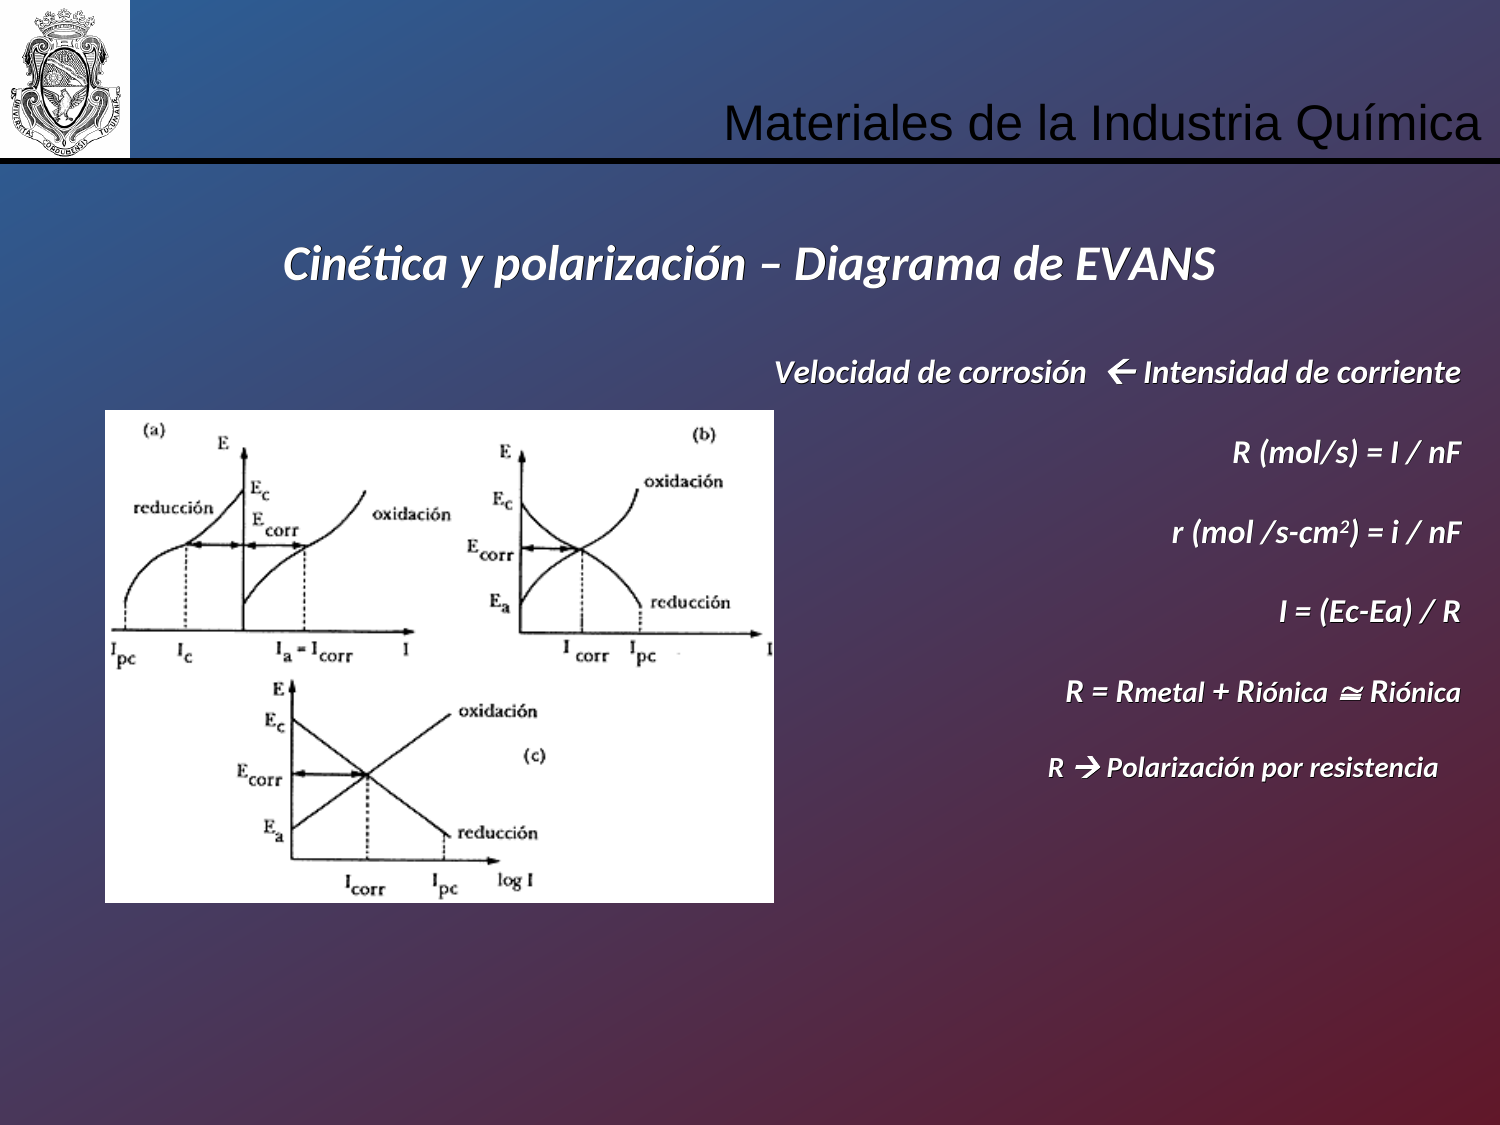

Materiales de la Industria Química
Cinética y polarización – Diagrama de EVANS
Velocidad de corrosión  Intensidad de corriente
R (mol/s) = I / nF
r (mol /s-cm2) = i / nF
I = (Ec-Ea) / R
R = Rmetal + Riónica  Riónica
R  Polarización por resistencia